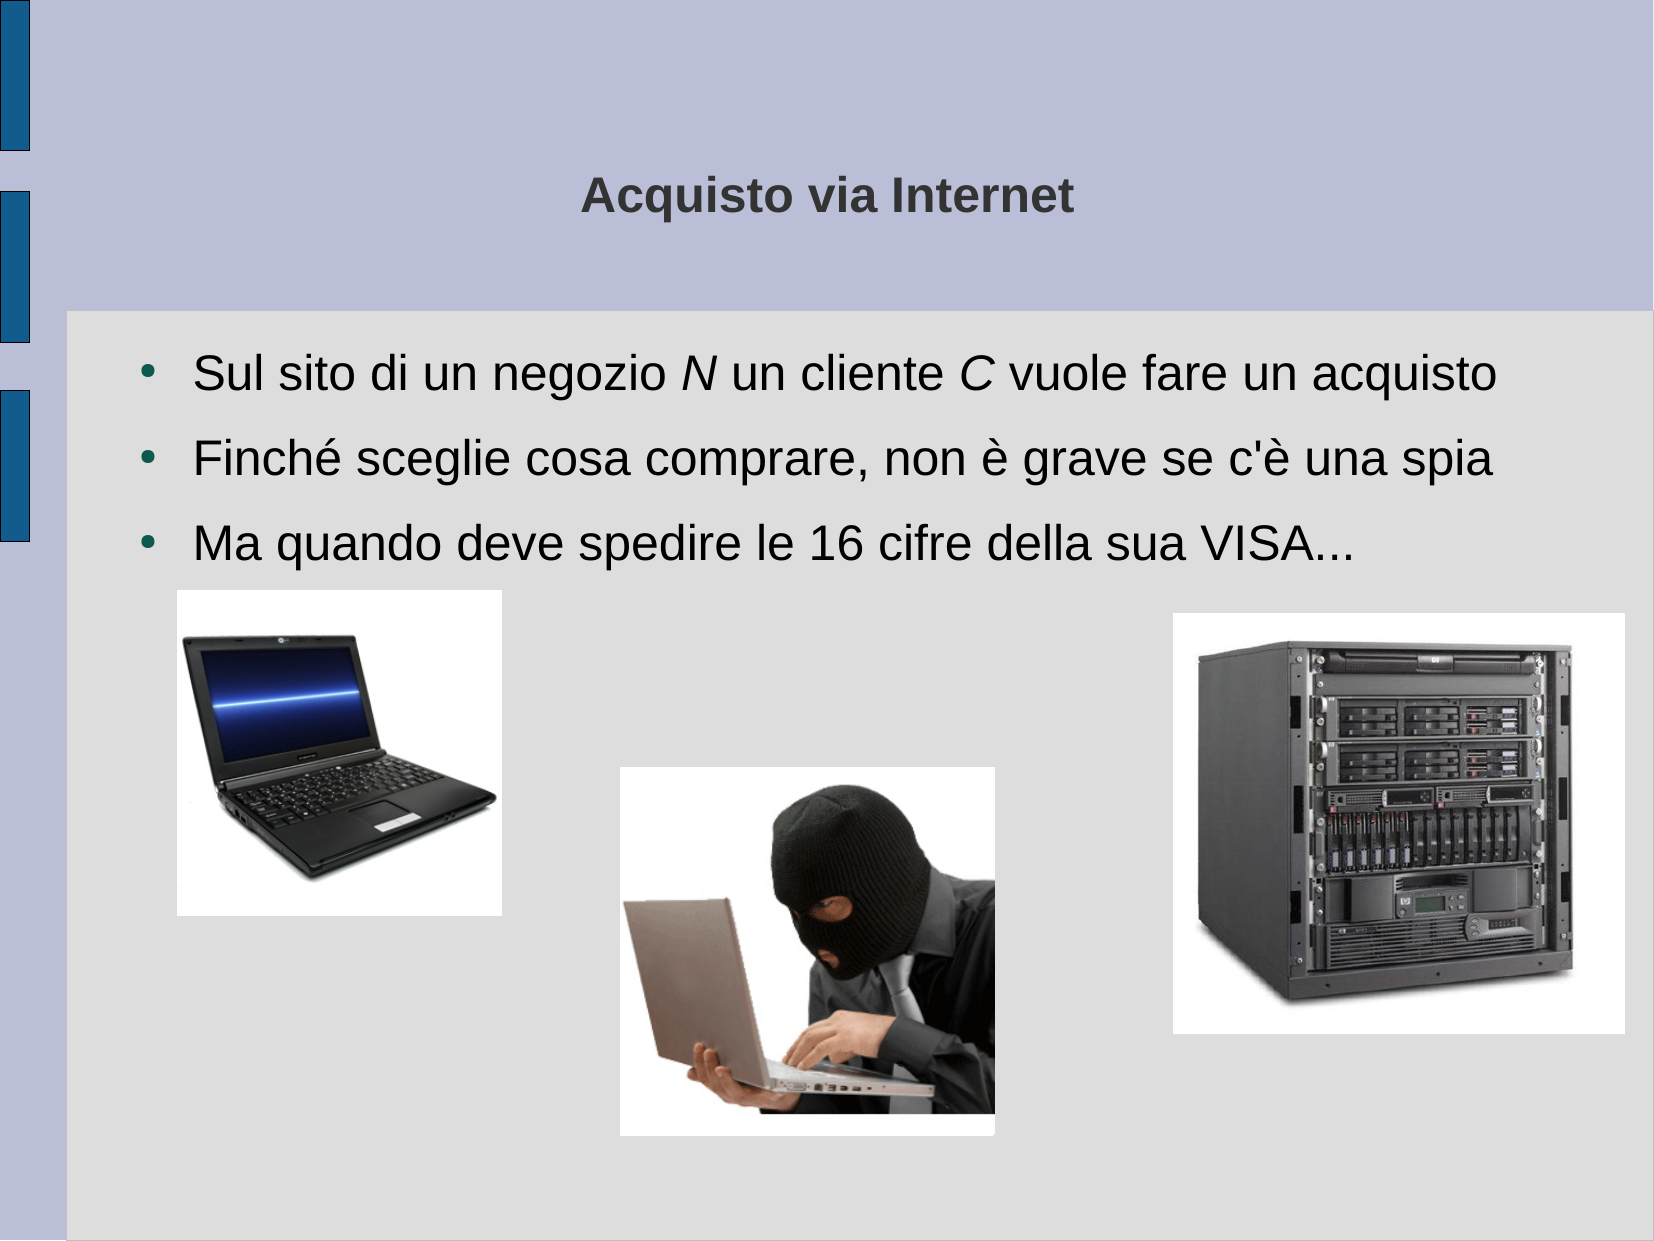

# Acquisto via Internet
Sul sito di un negozio N un cliente C vuole fare un acquisto
Finché sceglie cosa comprare, non è grave se c'è una spia
Ma quando deve spedire le 16 cifre della sua VISA...